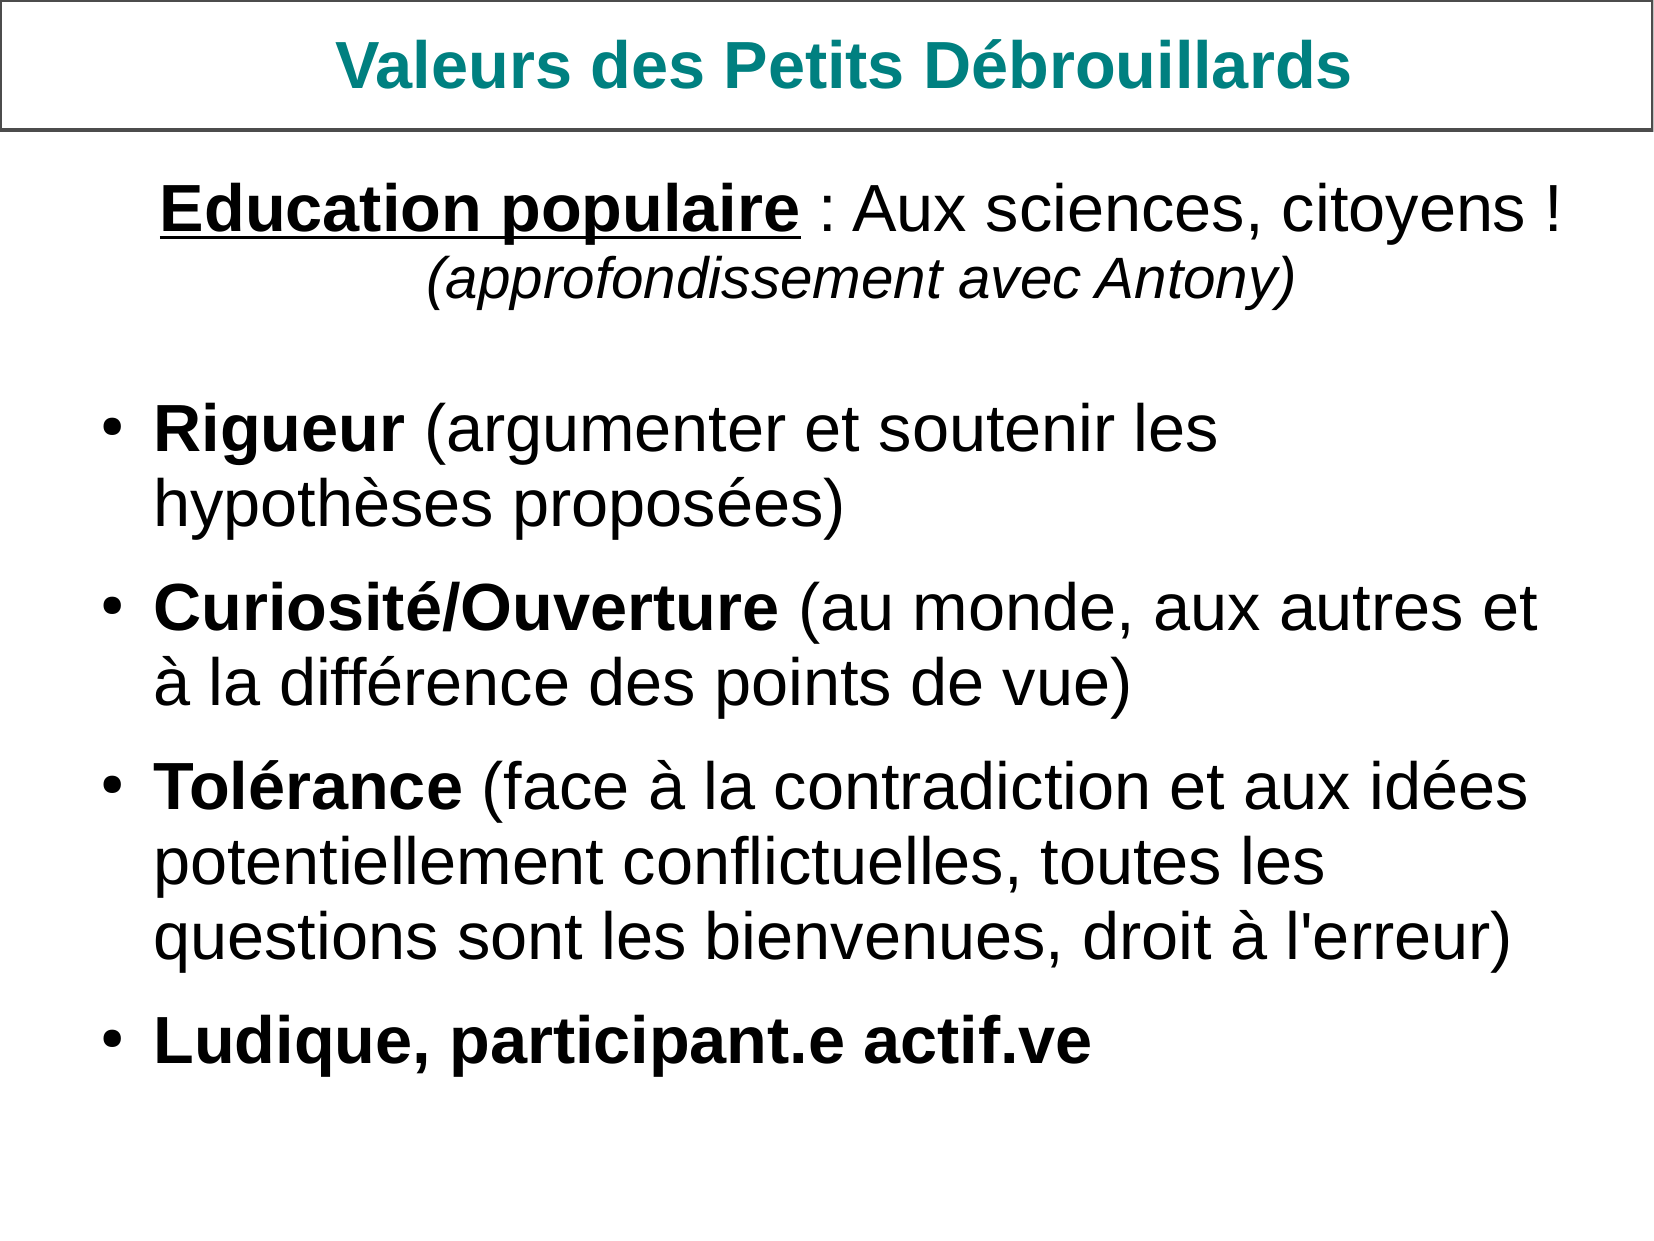

Valeurs des Petits Débrouillards
# Education populaire : Aux sciences, citoyens ! (approfondissement avec Antony)
Rigueur (argumenter et soutenir les hypothèses proposées)
Curiosité/Ouverture (au monde, aux autres et à la différence des points de vue)
Tolérance (face à la contradiction et aux idées potentiellement conflictuelles, toutes les questions sont les bienvenues, droit à l'erreur)
Ludique, participant.e actif.ve